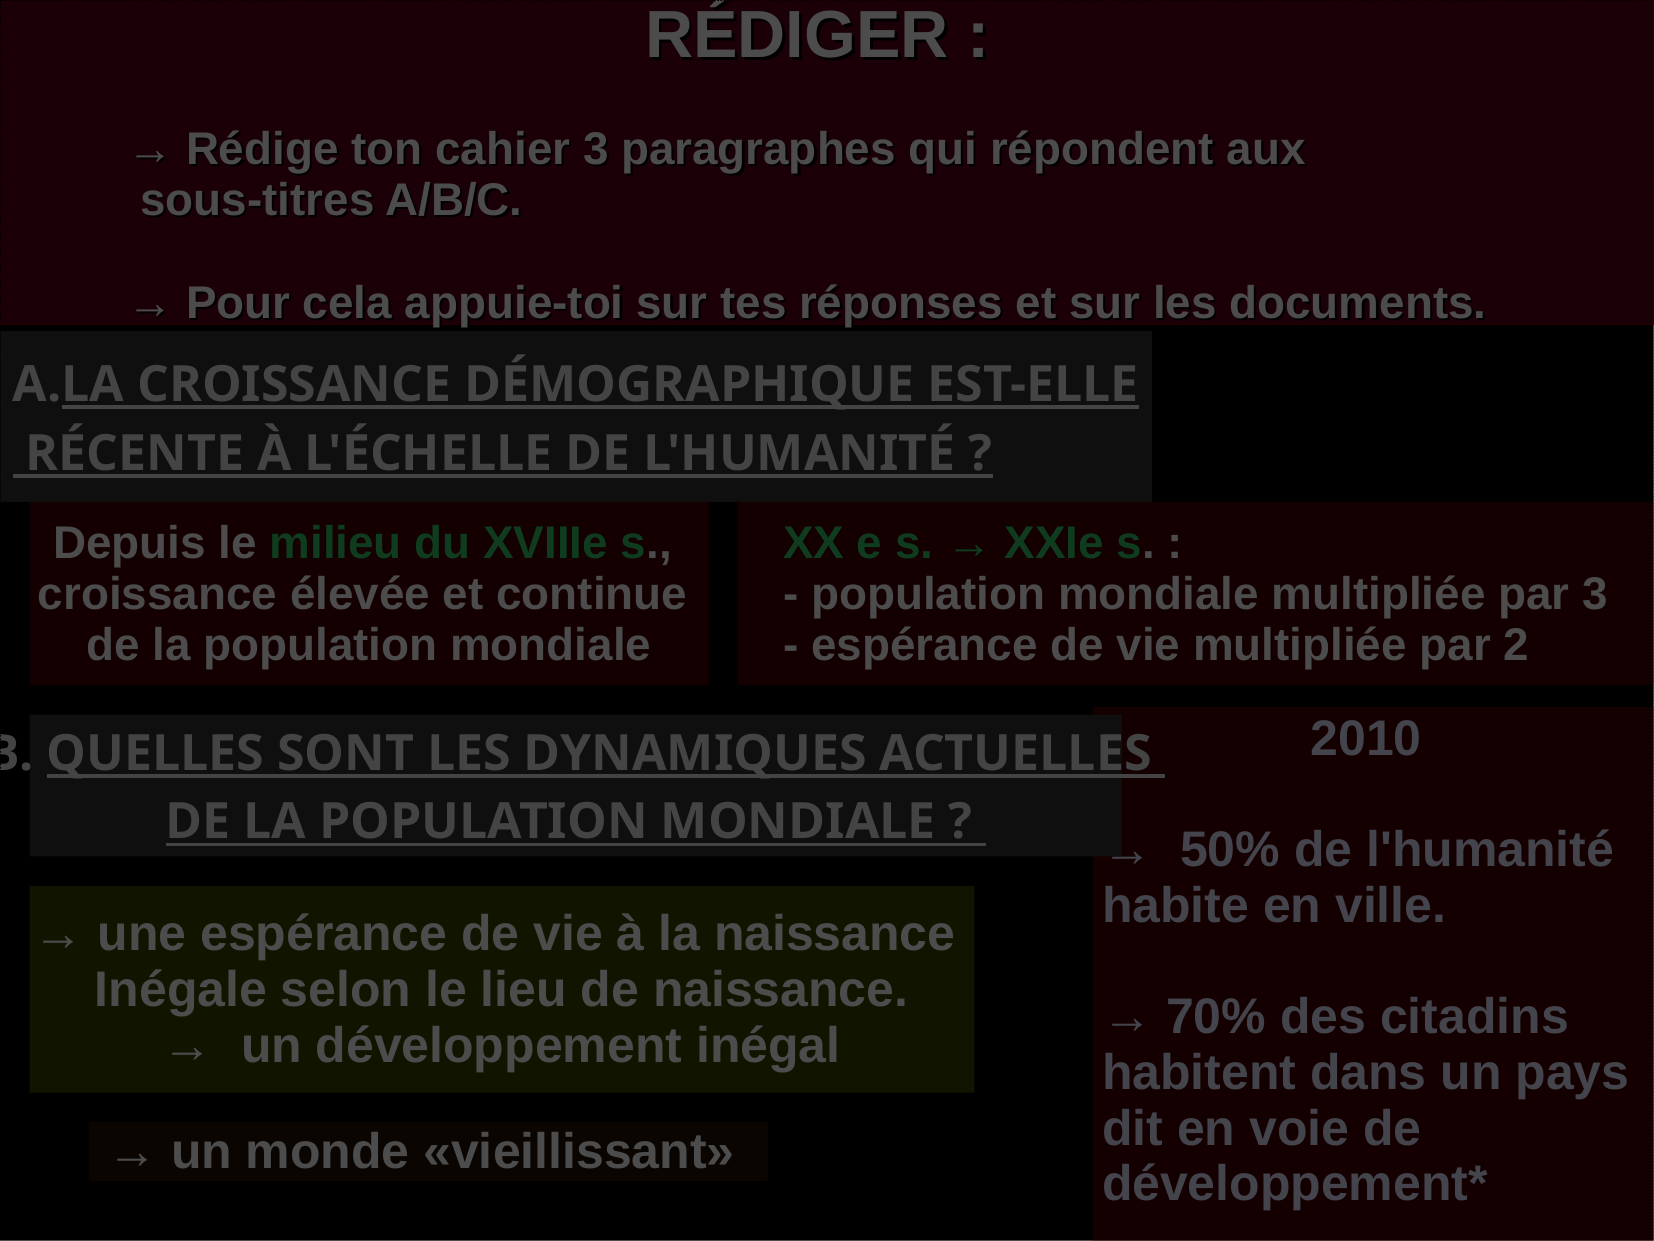

RÉDIGER :
→ Rédige ton cahier 3 paragraphes qui répondent aux
 sous-titres A/B/C.
→ Pour cela appuie-toi sur tes réponses et sur les documents.
A.LA CROISSANCE DÉMOGRAPHIQUE EST-ELLE
 RÉCENTE À L'ÉCHELLE DE L'HUMANITÉ ?
Depuis le milieu du XVIIIe s.,
croissance élevée et continue
de la population mondiale
XX e s. → XXIe s. :
- population mondiale multipliée par 3
- espérance de vie multipliée par 2
2010
→ 50% de l'humanité
habite en ville.
→ 70% des citadins
habitent dans un pays
dit en voie de
développement*
B. QUELLES SONT LES DYNAMIQUES ACTUELLES
DE LA POPULATION MONDIALE ?
→ une espérance de vie à la naissance
Inégale selon le lieu de naissance.
→ un développement inégal
→ un monde «vieillissant»